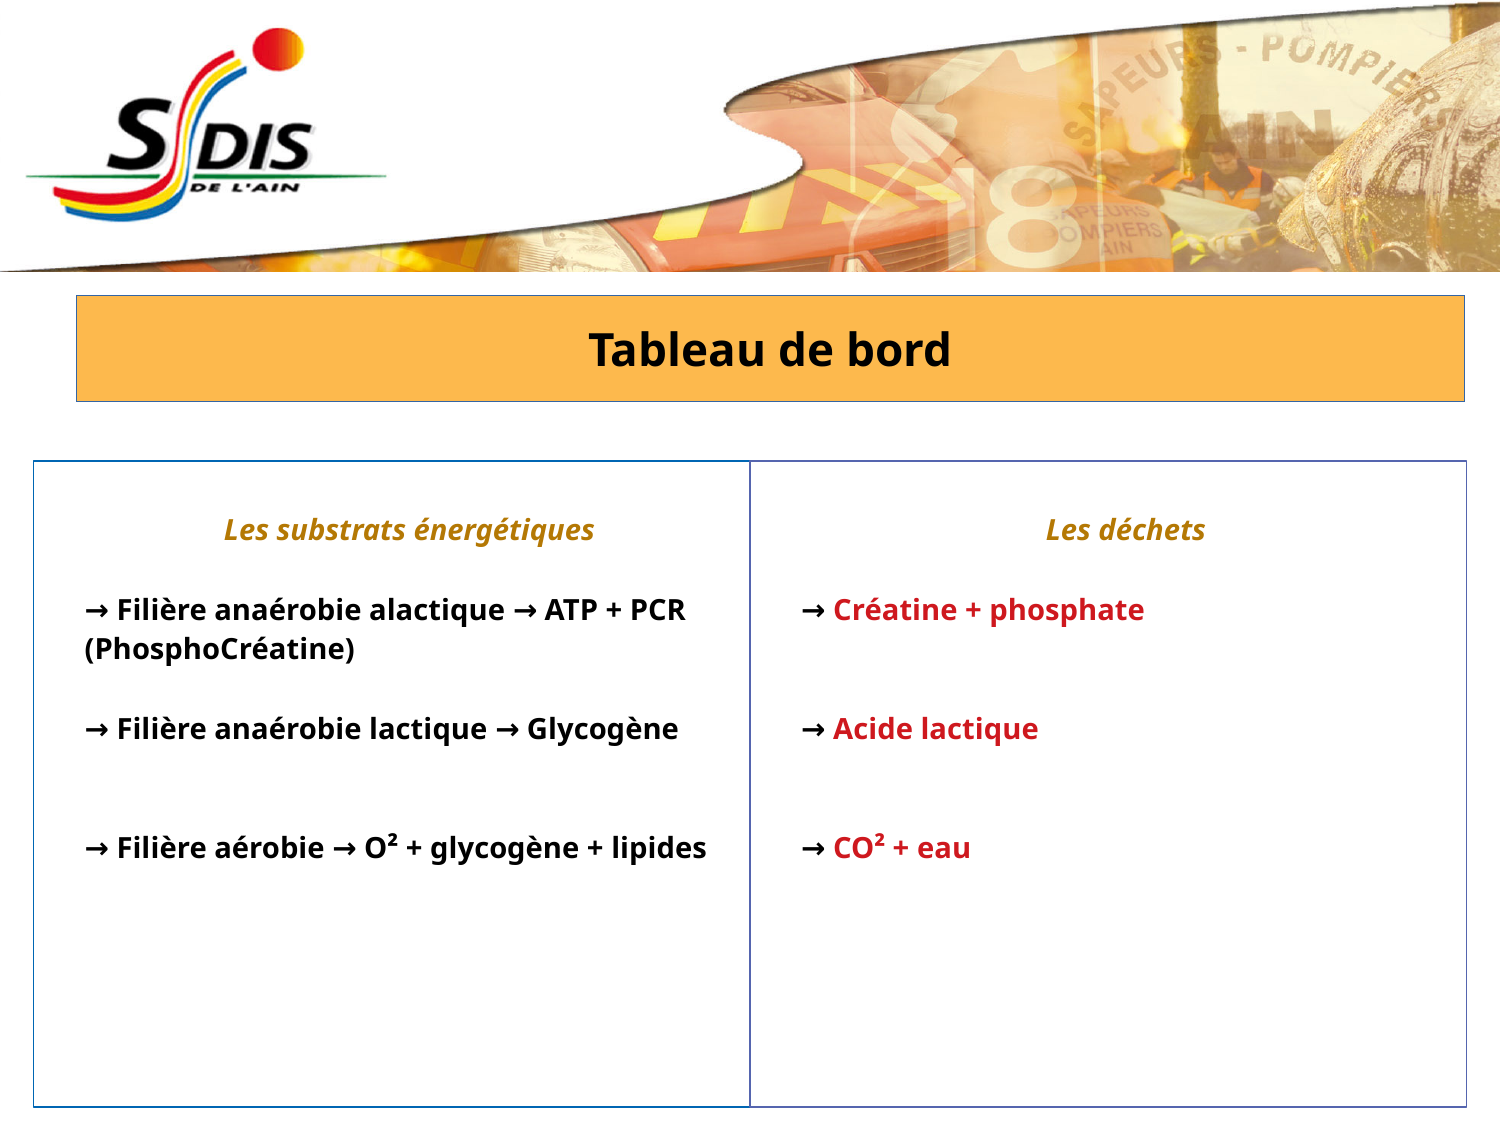

Tableau de bord
Les substrats énergétiques
→ Filière anaérobie alactique → ATP + PCR (PhosphoCréatine)
→ Filière anaérobie lactique → Glycogène
→ Filière aérobie → O² + glycogène + lipides
Les déchets
→ Créatine + phosphate
→ Acide lactique
→ CO² + eau